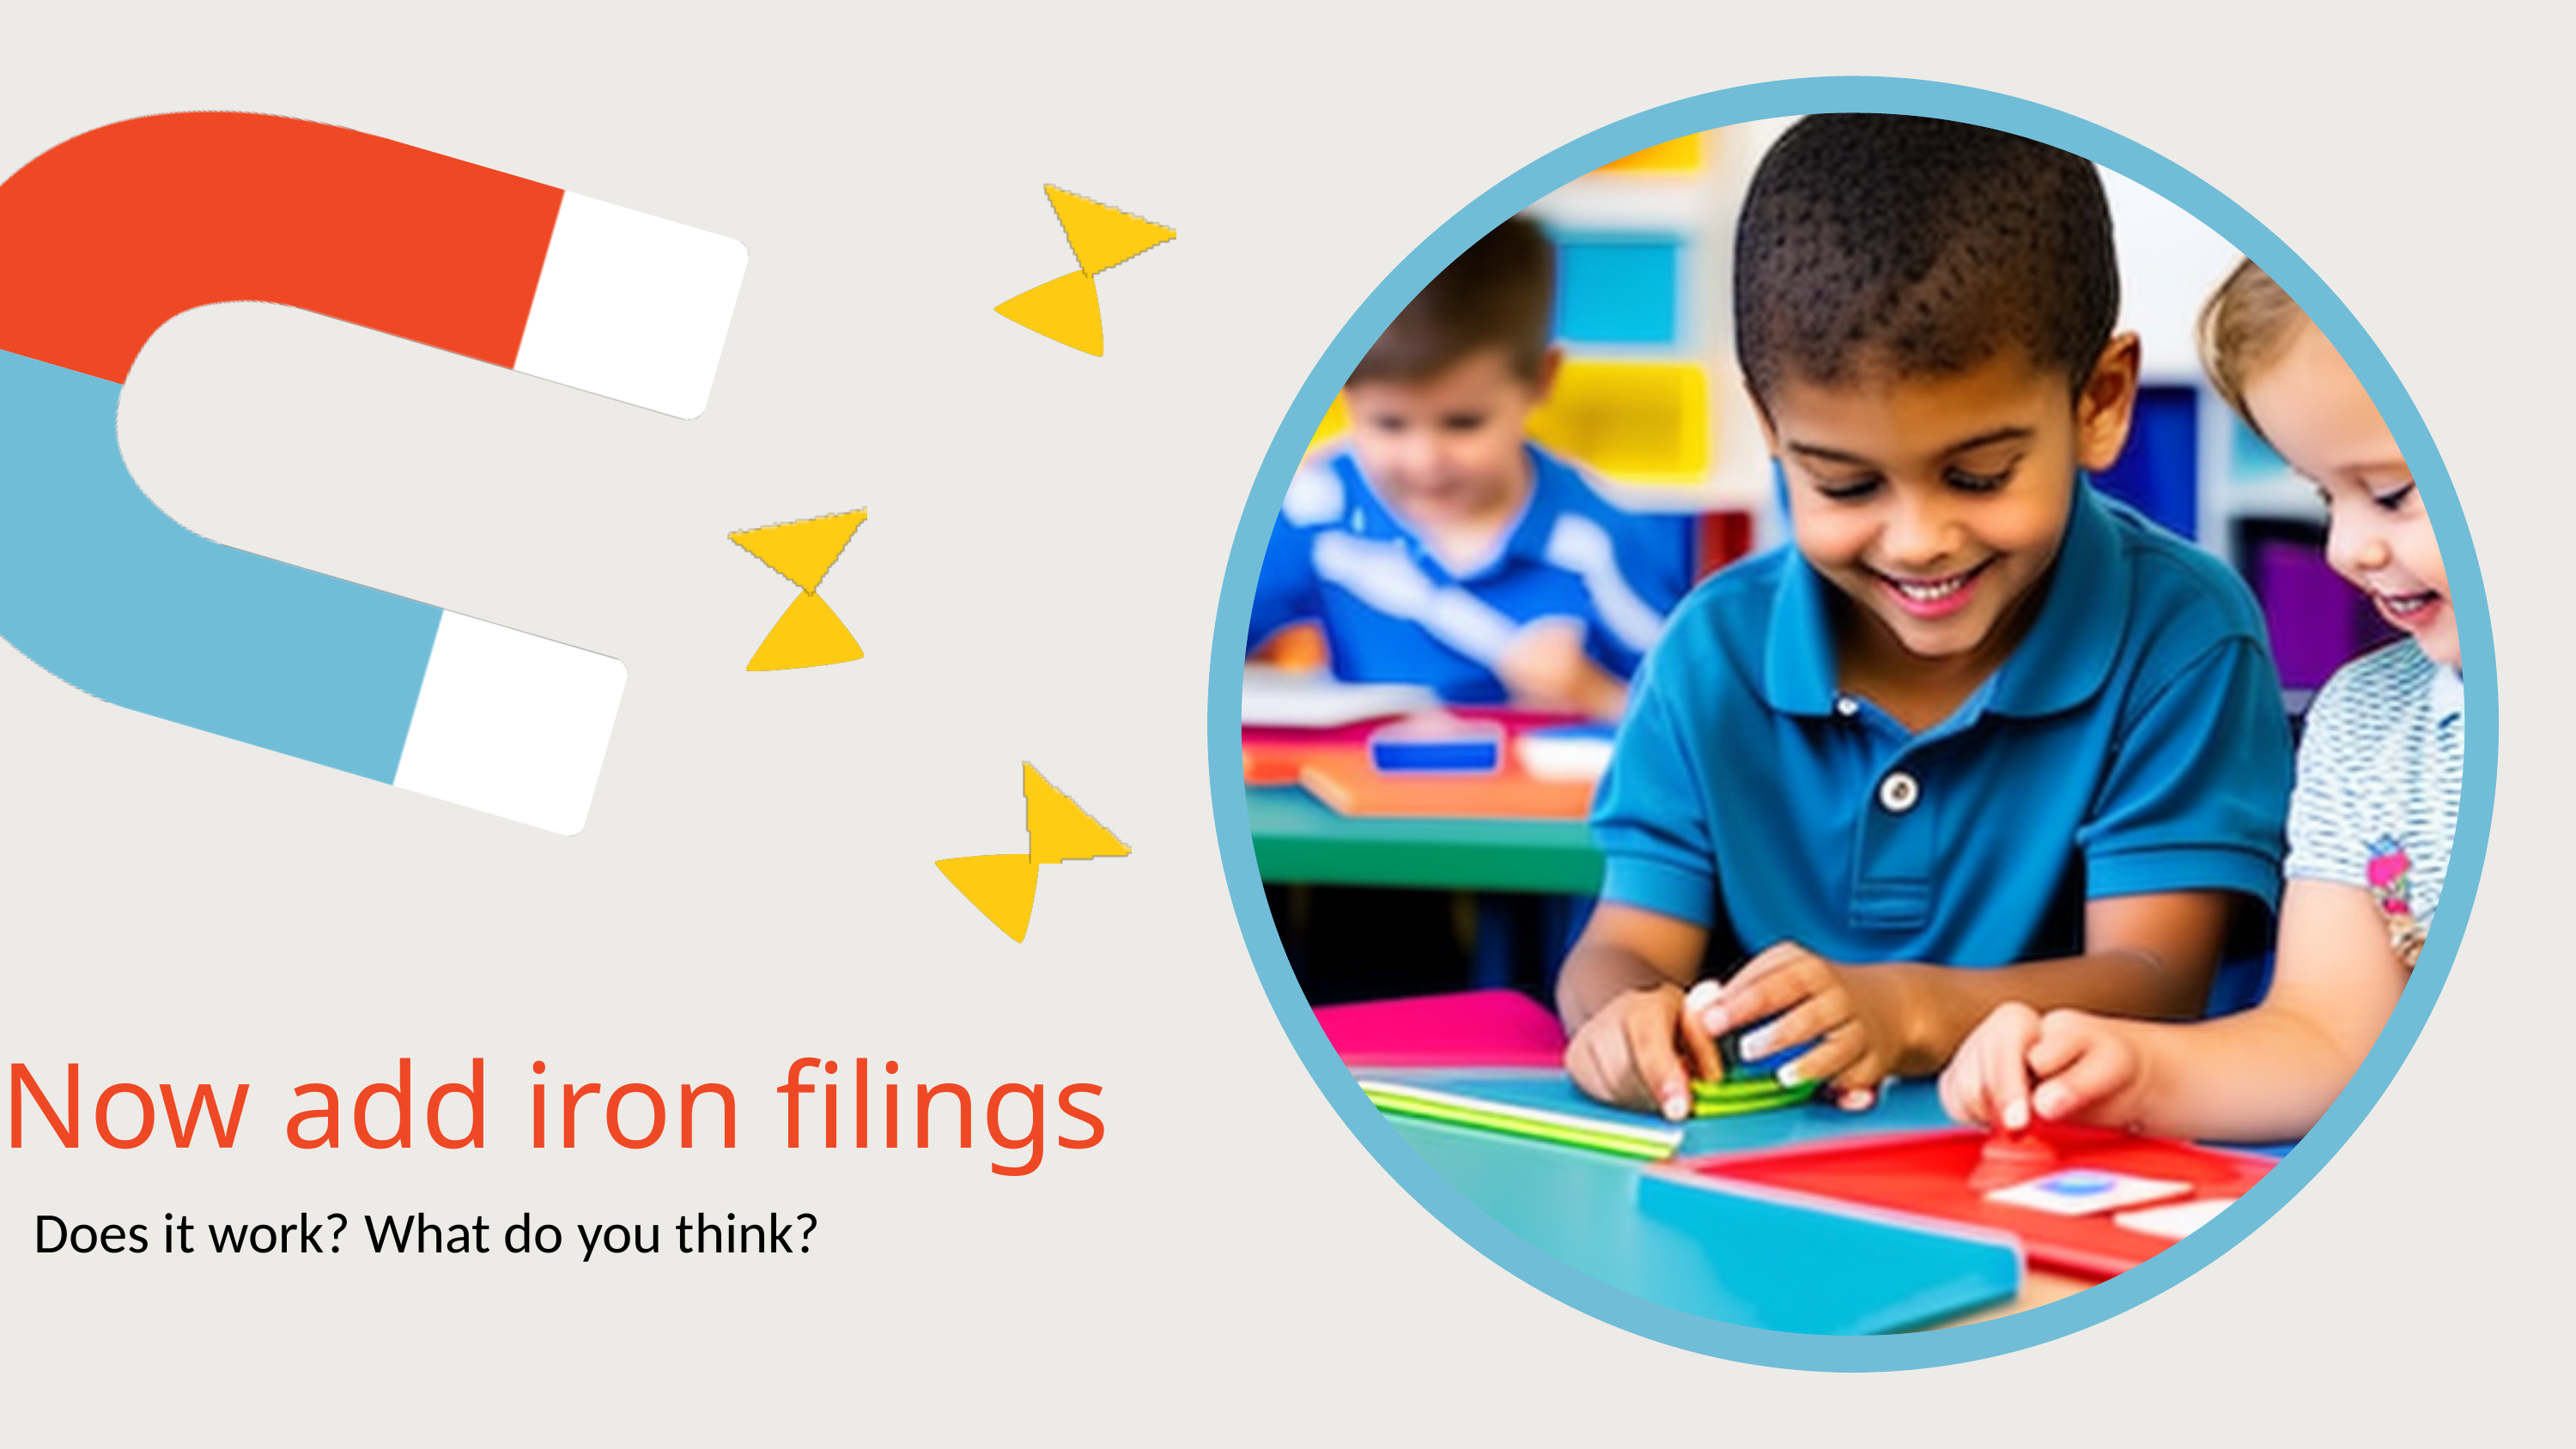

Now add iron filings
Does it work? What do you think?